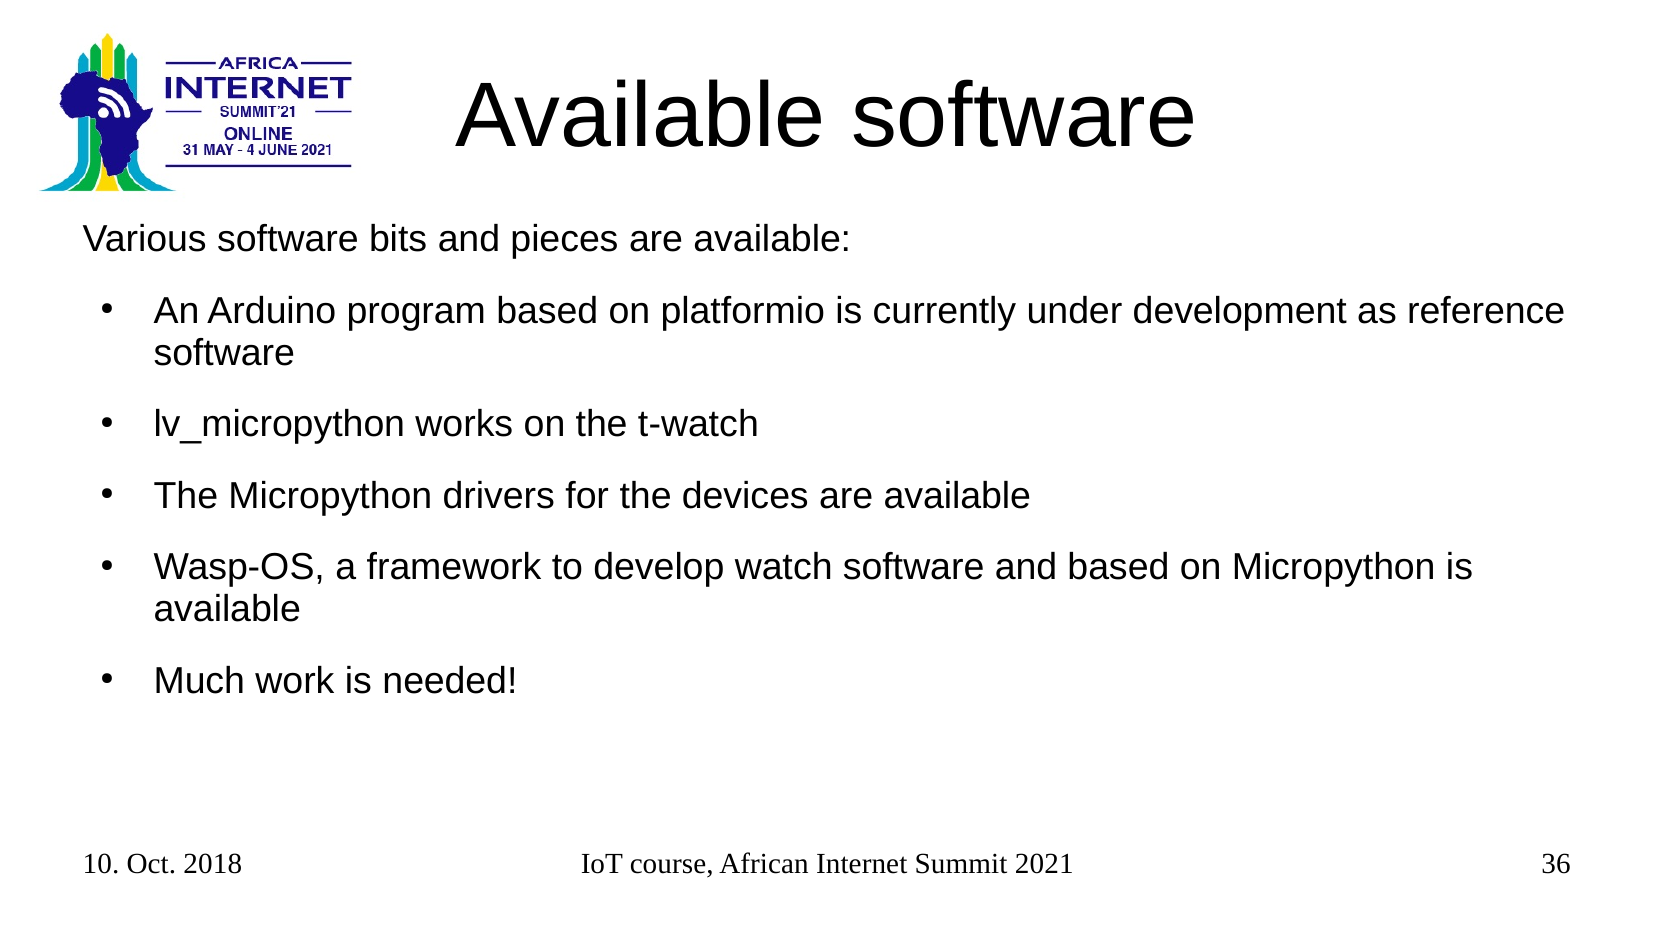

# Available software
Various software bits and pieces are available:
An Arduino program based on platformio is currently under development as reference software
lv_micropython works on the t-watch
The Micropython drivers for the devices are available
Wasp-OS, a framework to develop watch software and based on Micropython is available
Much work is needed!
10. Oct. 2018
IoT course, African Internet Summit 2021
36